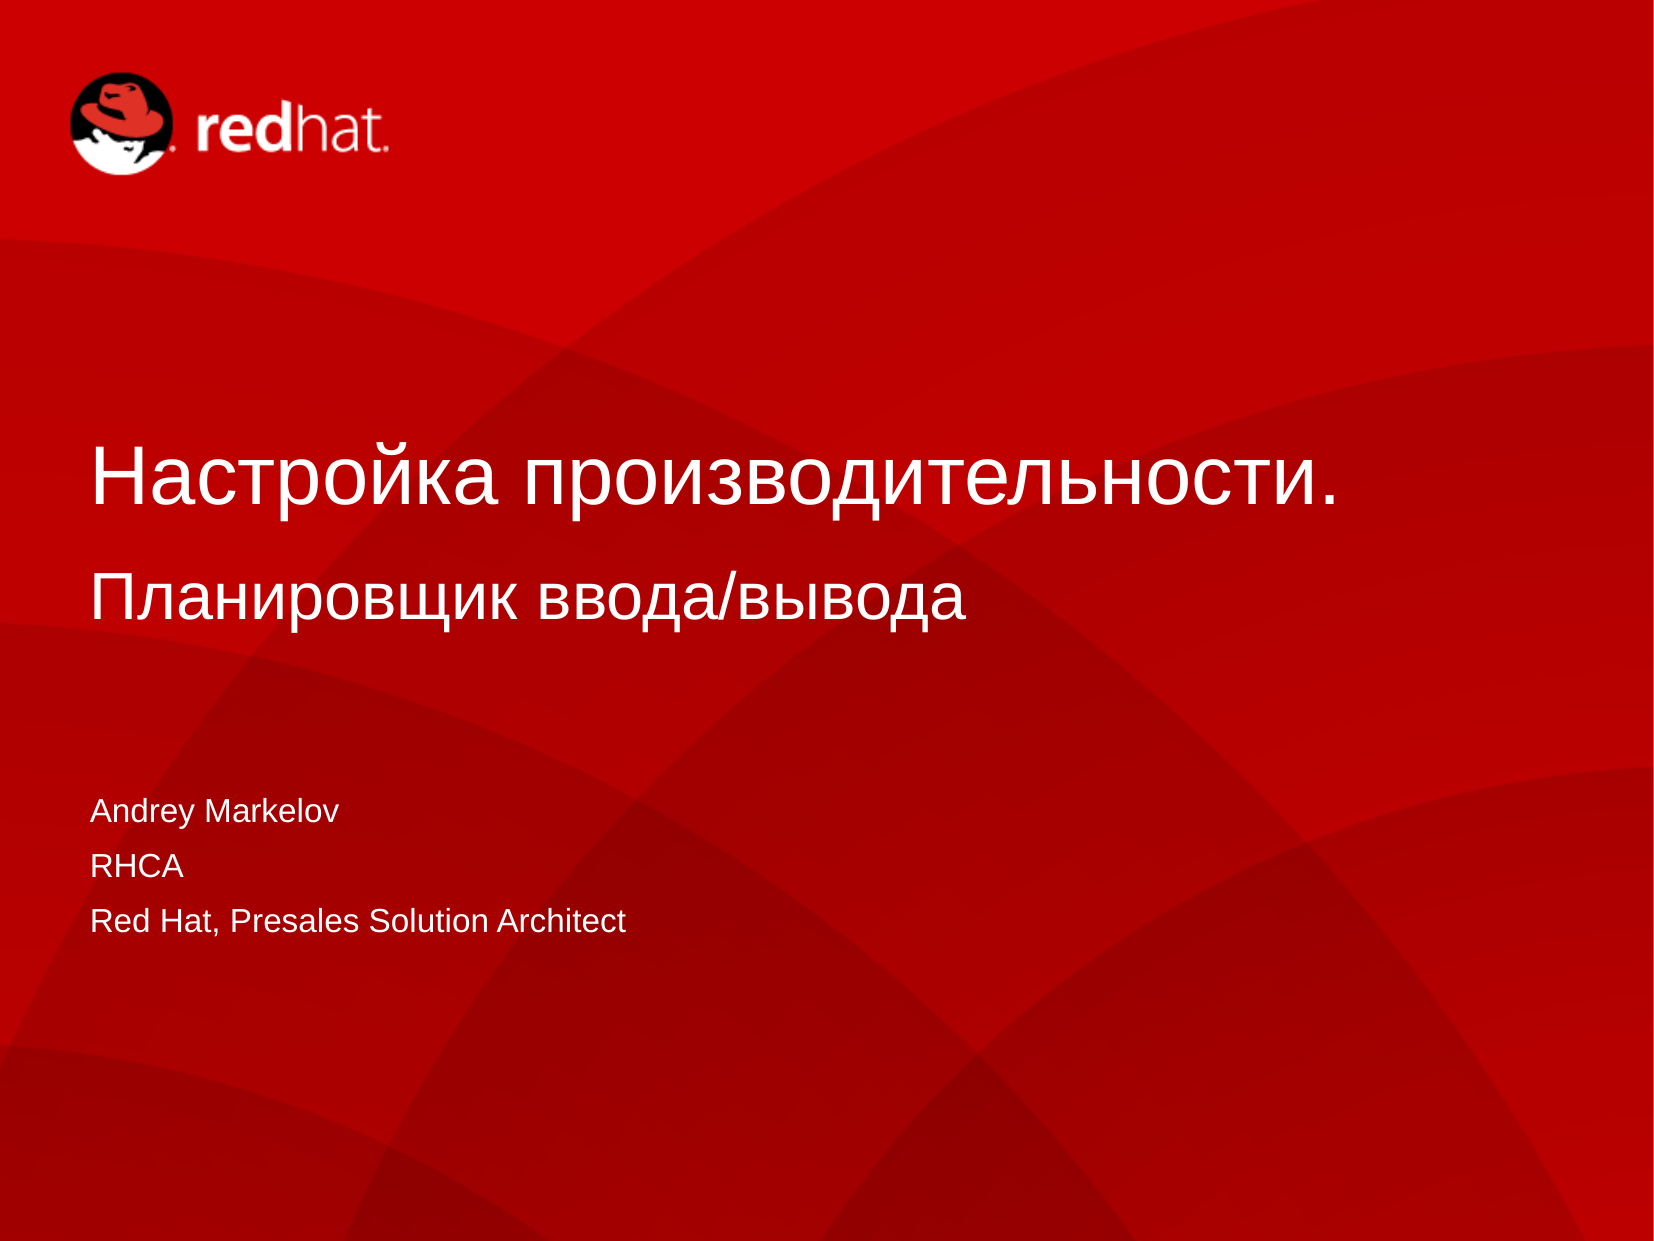

Настройка производительности.
Планировщик ввода/вывода
Andrey Markelov
RHCA
Red Hat, Presales Solution Architect